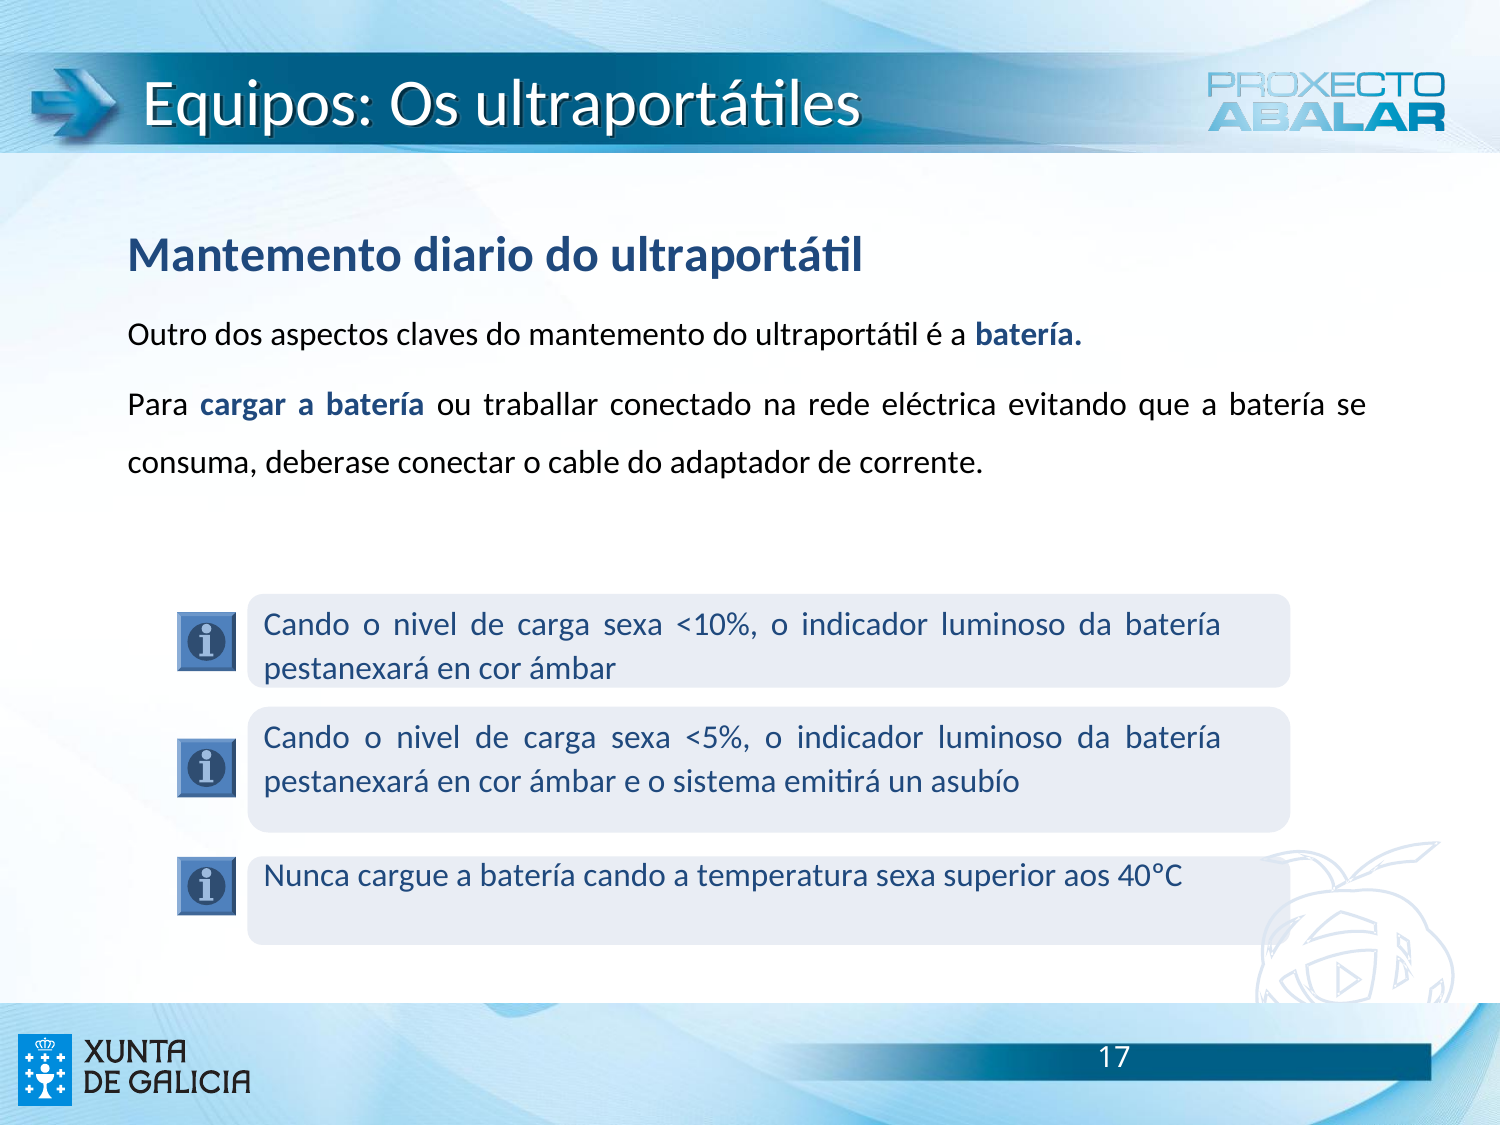

Equipos: Os ultraportátiles
Mantemento diario do ultraportátil
Outro dos aspectos claves do mantemento do ultraportátil é a batería.
Para cargar a batería ou traballar conectado na rede eléctrica evitando que a batería se consuma, deberase conectar o cable do adaptador de corrente.
Cando o nivel de carga sexa <10%, o indicador luminoso da batería pestanexará en cor ámbar
Cando o nivel de carga sexa <5%, o indicador luminoso da batería pestanexará en cor ámbar e o sistema emitirá un asubío
Nunca cargue a batería cando a temperatura sexa superior aos 40ºC